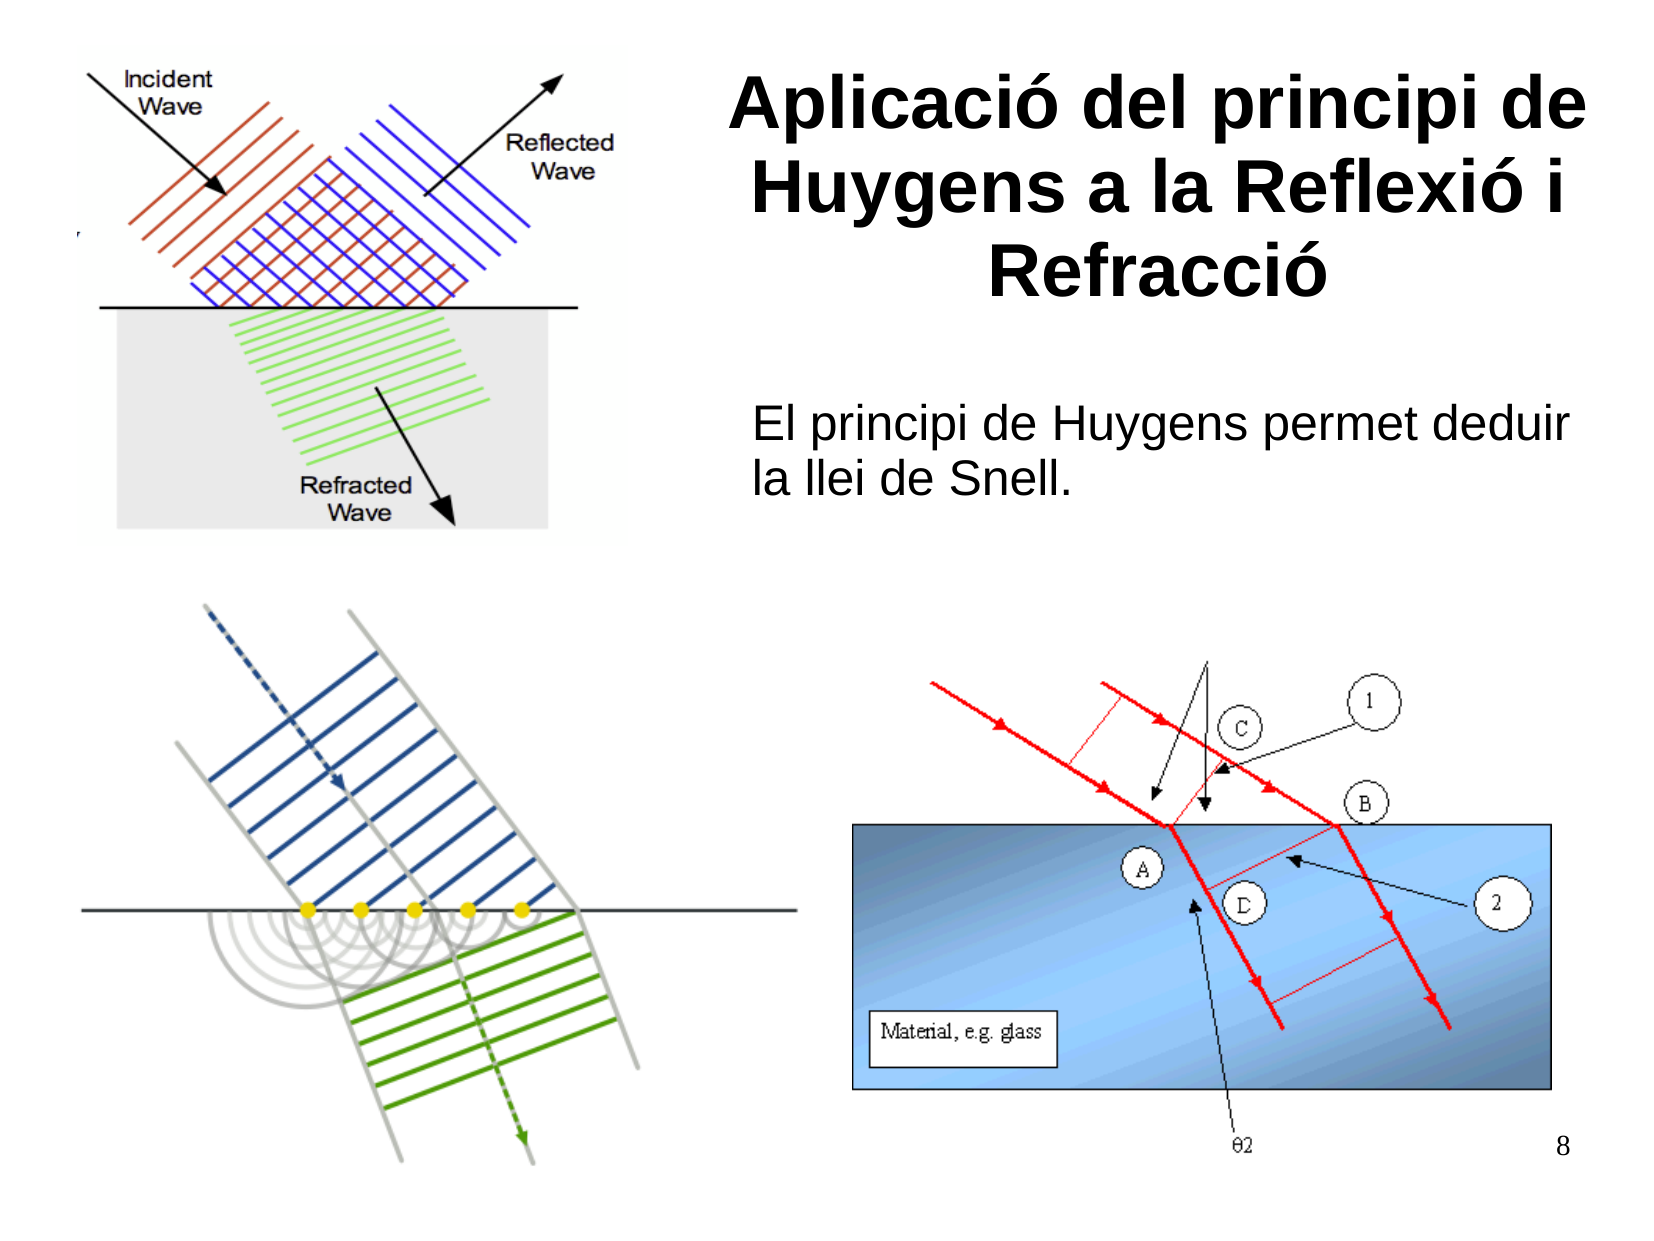

Aplicació del principi de Huygens a la Reflexió i Refracció
El principi de Huygens permet deduir la llei de Snell.
8